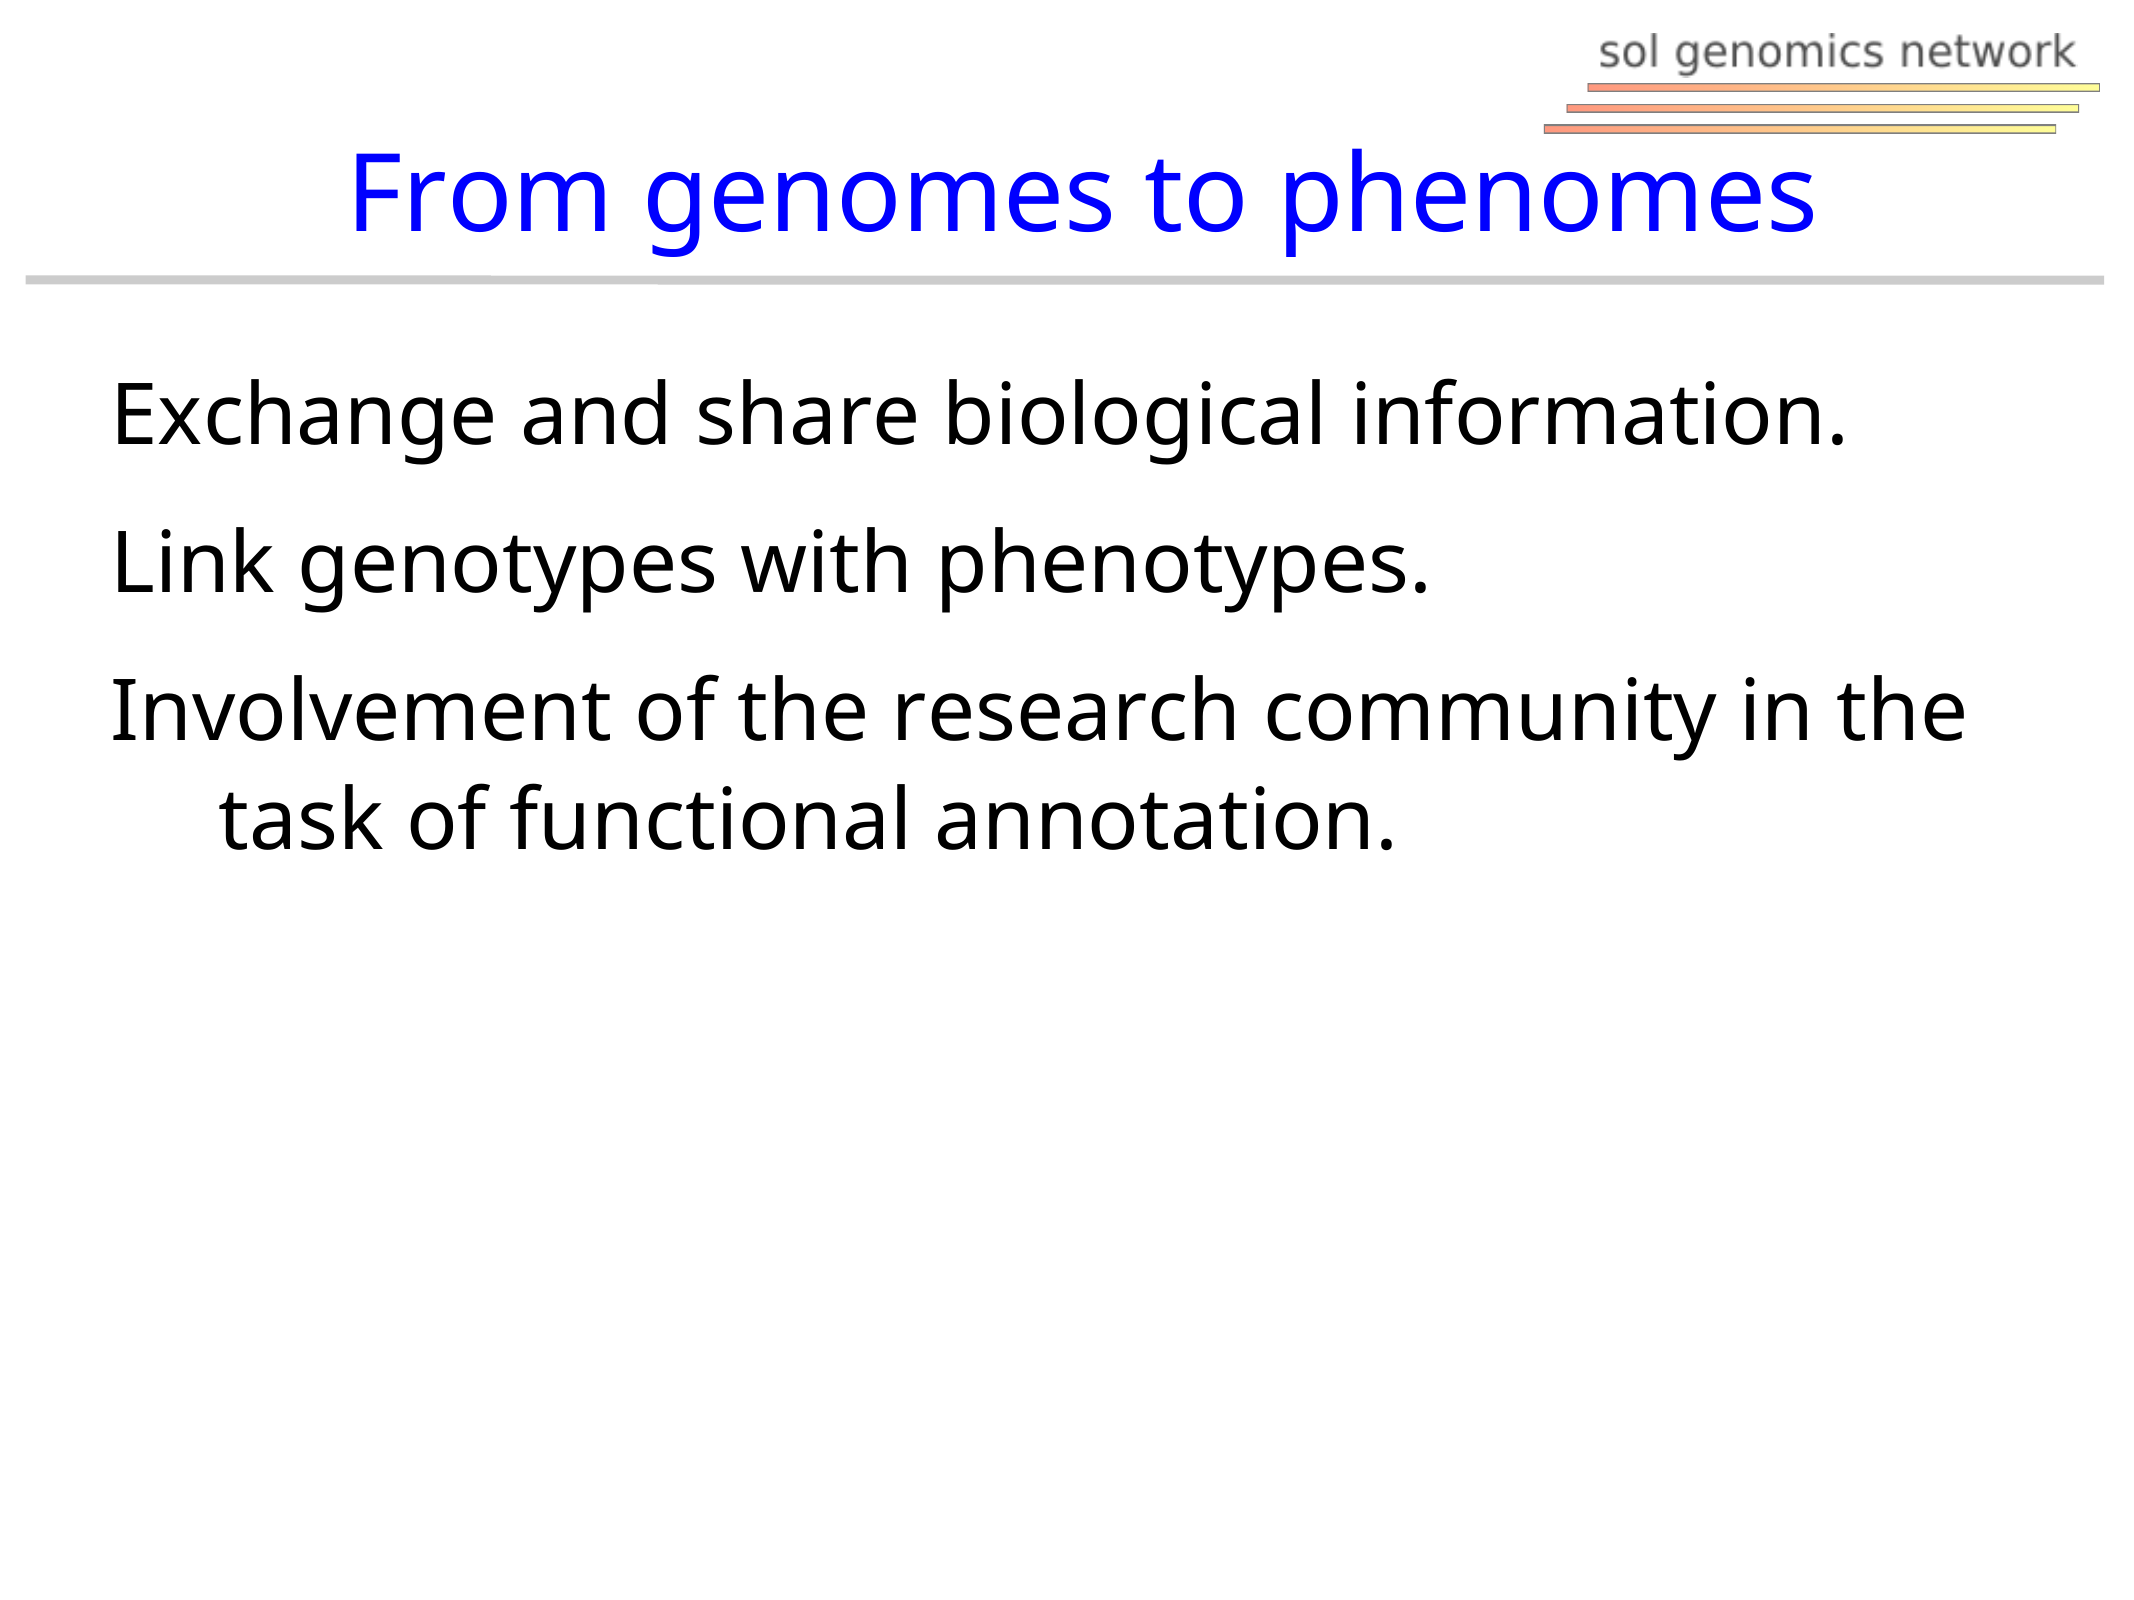

From genomes to phenomes
Exchange and share biological information.
Link genotypes with phenotypes.
Involvement of the research community in the task of functional annotation.